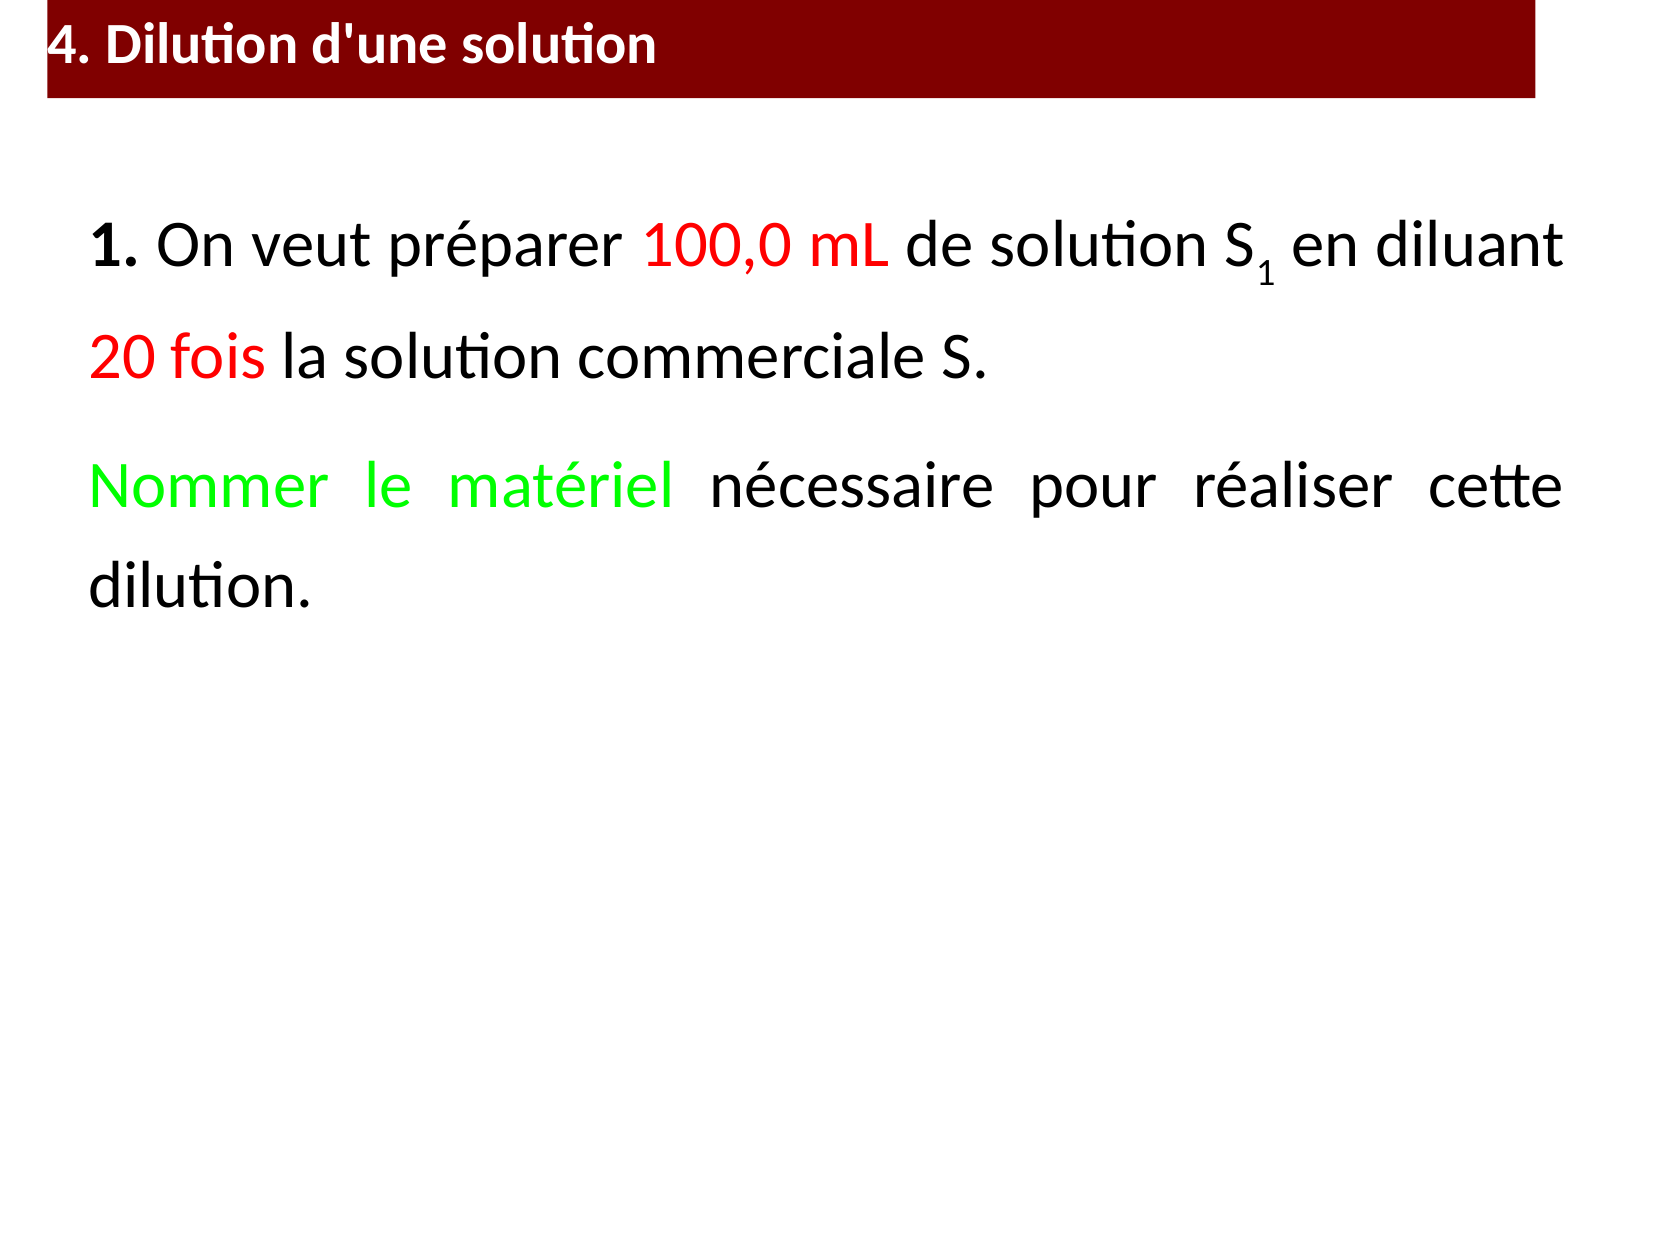

# 4. Dilution d'une solution
1. On veut préparer 100,0 mL de solution S1 en diluant 20 fois la solution commerciale S.
Nommer le matériel nécessaire pour réaliser cette dilution.